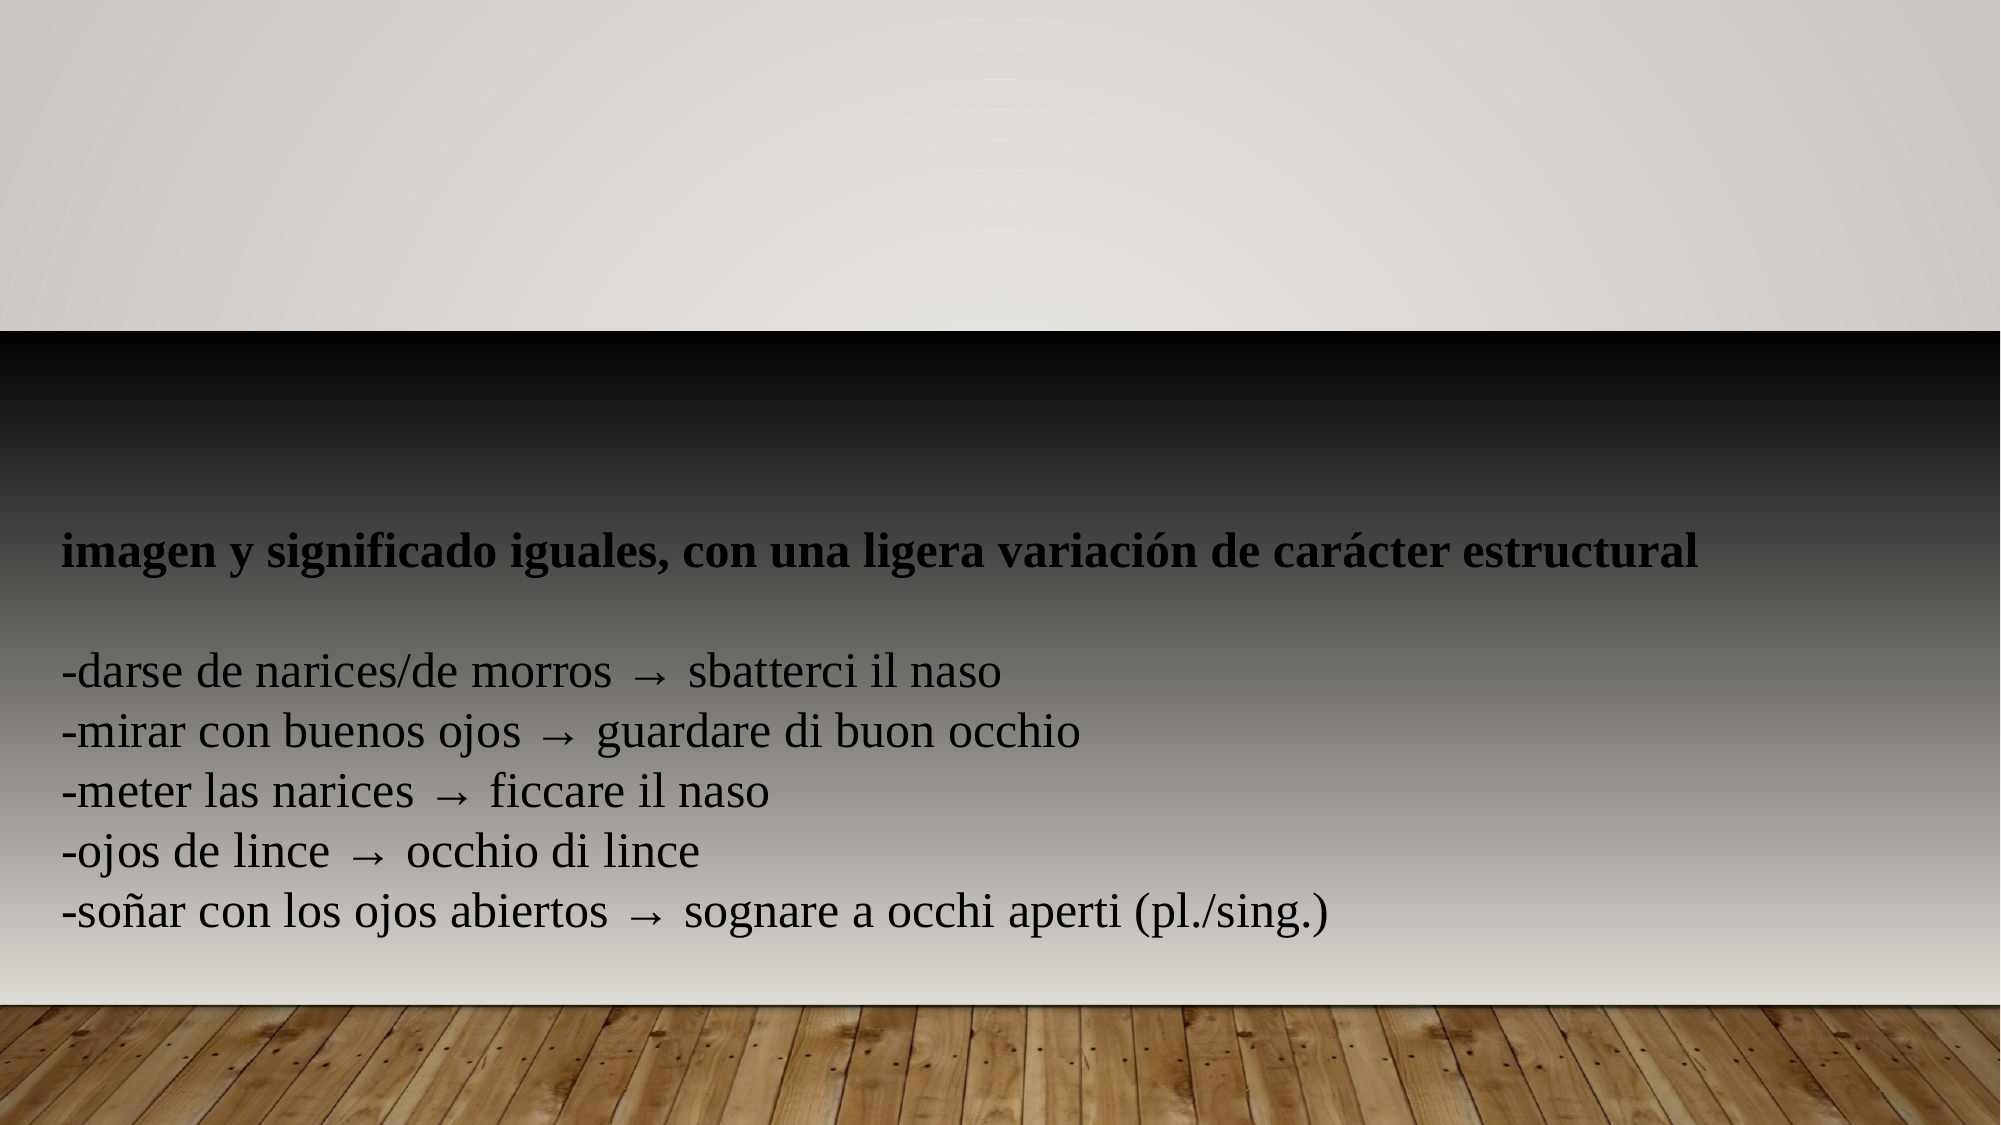

imagen y significado iguales, con una ligera variación de carácter estructural
-darse de narices/de morros → sbatterci il naso
-mirar con buenos ojos → guardare di buon occhio
-meter las narices → ficcare il naso
-ojos de lince → occhio di lince
-soñar con los ojos abiertos → sognare a occhi aperti (pl./sing.)
-darse en cuerpo y alma → darsi anima e corpo
-no tener ni pies ni cabeza → non avere né capo né coda (orden distinto)